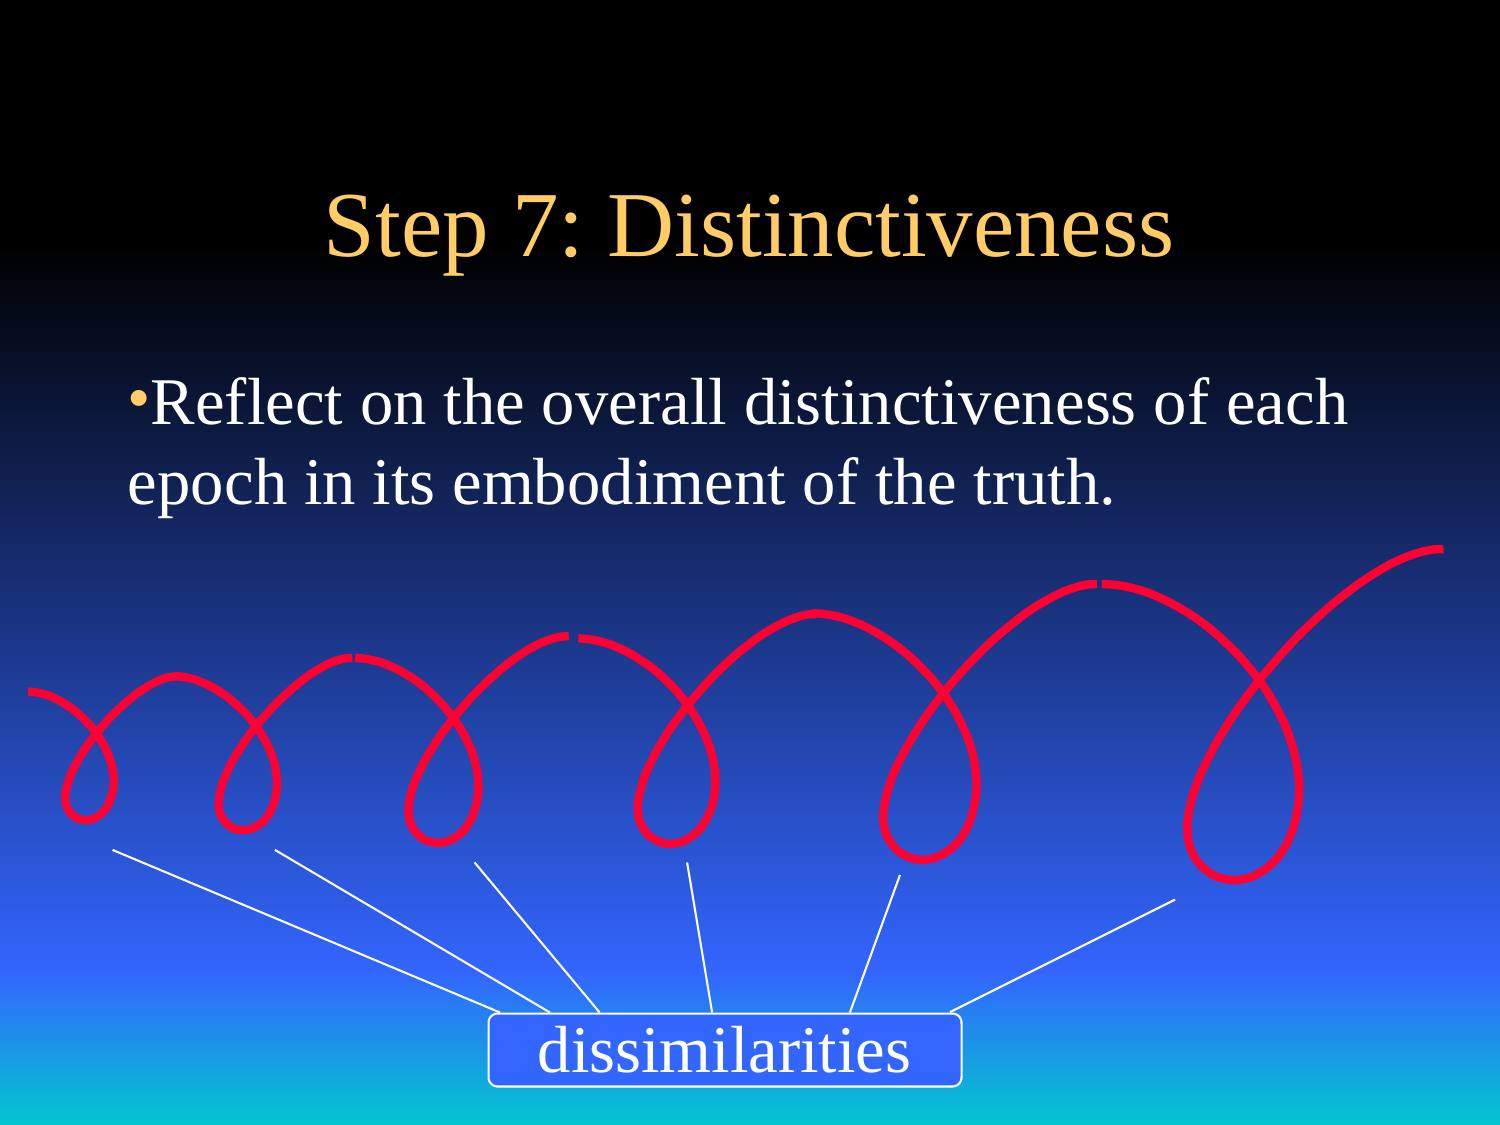

# Step 7: Distinctiveness
Reflect on the overall distinctiveness of each epoch in its embodiment of the truth.
dissimilarities